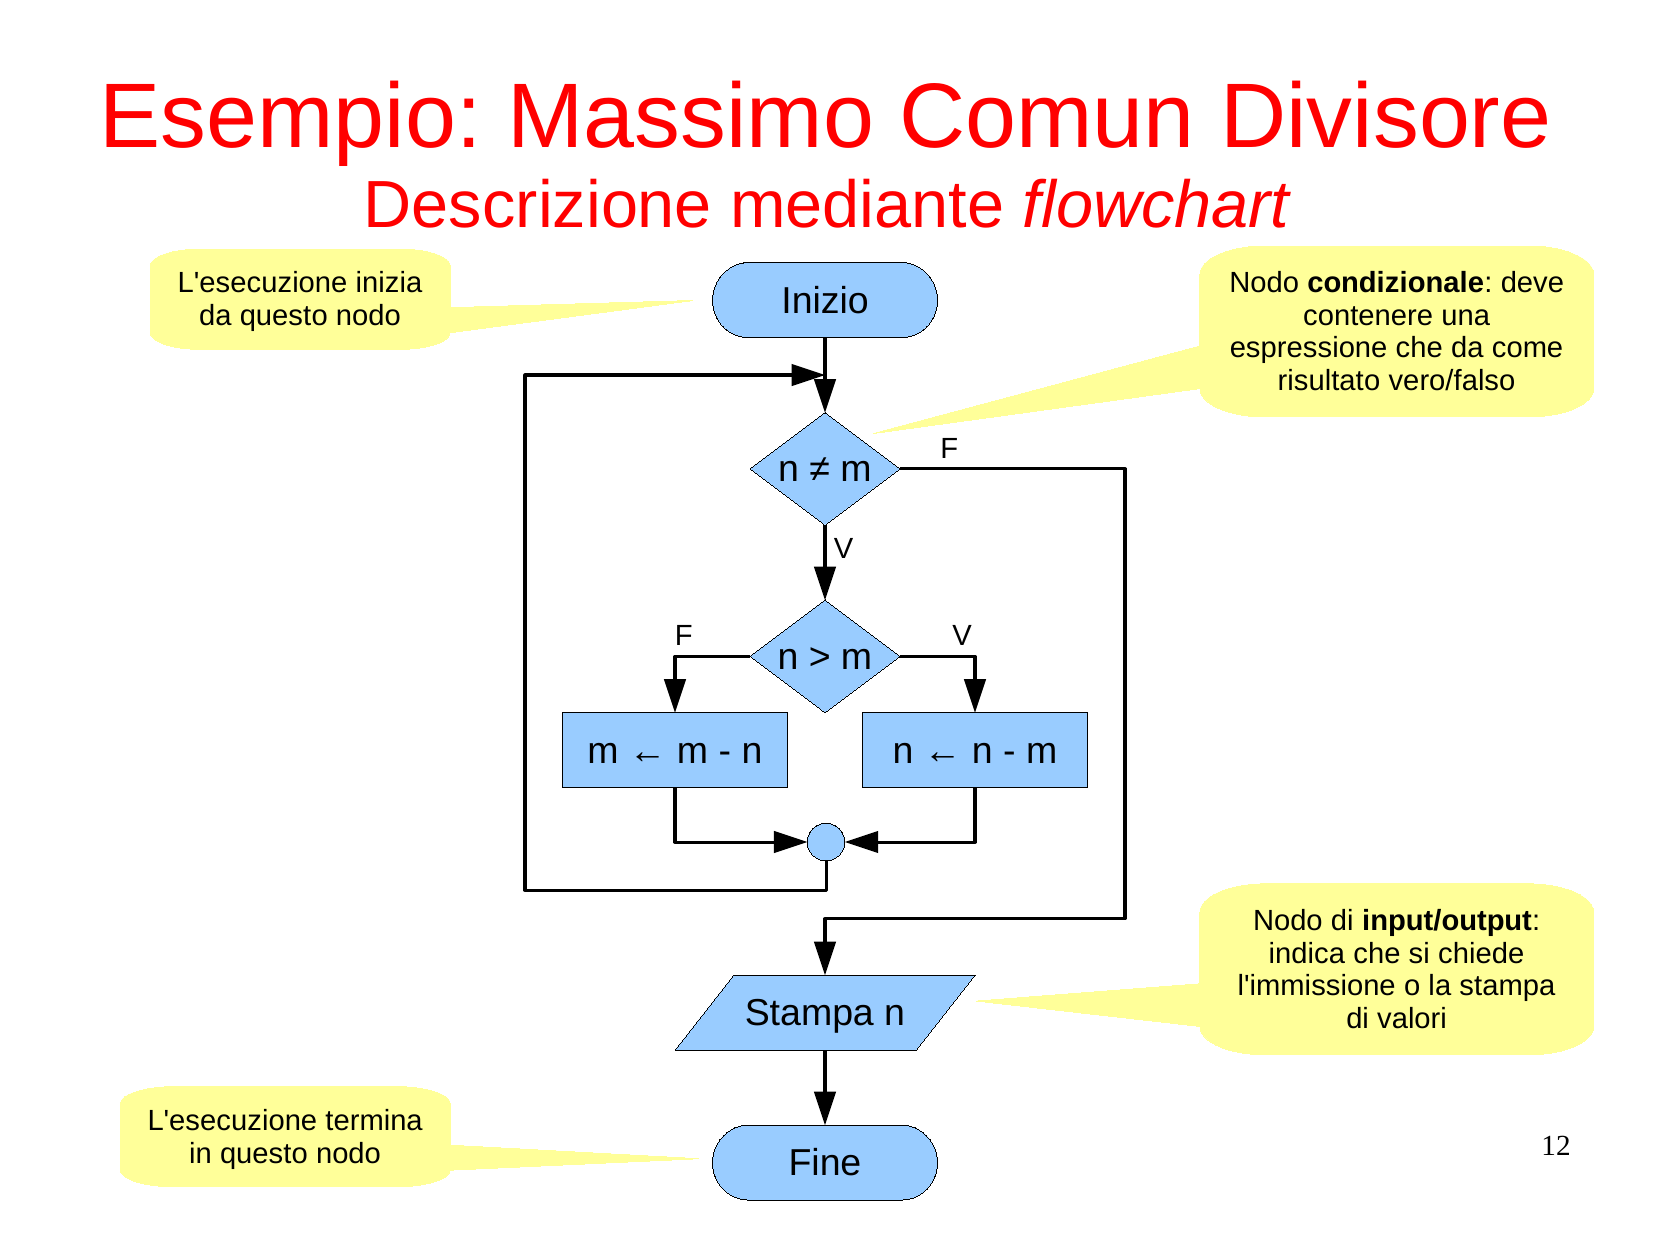

# Esempio: Massimo Comun Divisore Descrizione mediante flowchart
Nodo condizionale: deve contenere una espressione che da come risultato vero/falso
L'esecuzione inizia da questo nodo
Inizio
n ≠ m
F
V
n > m
F
V
m ← m - n
n ← n - m
Nodo di input/output: indica che si chiede l'immissione o la stampa di valori
Stampa n
L'esecuzione termina in questo nodo
Fine
Algoritmi
12